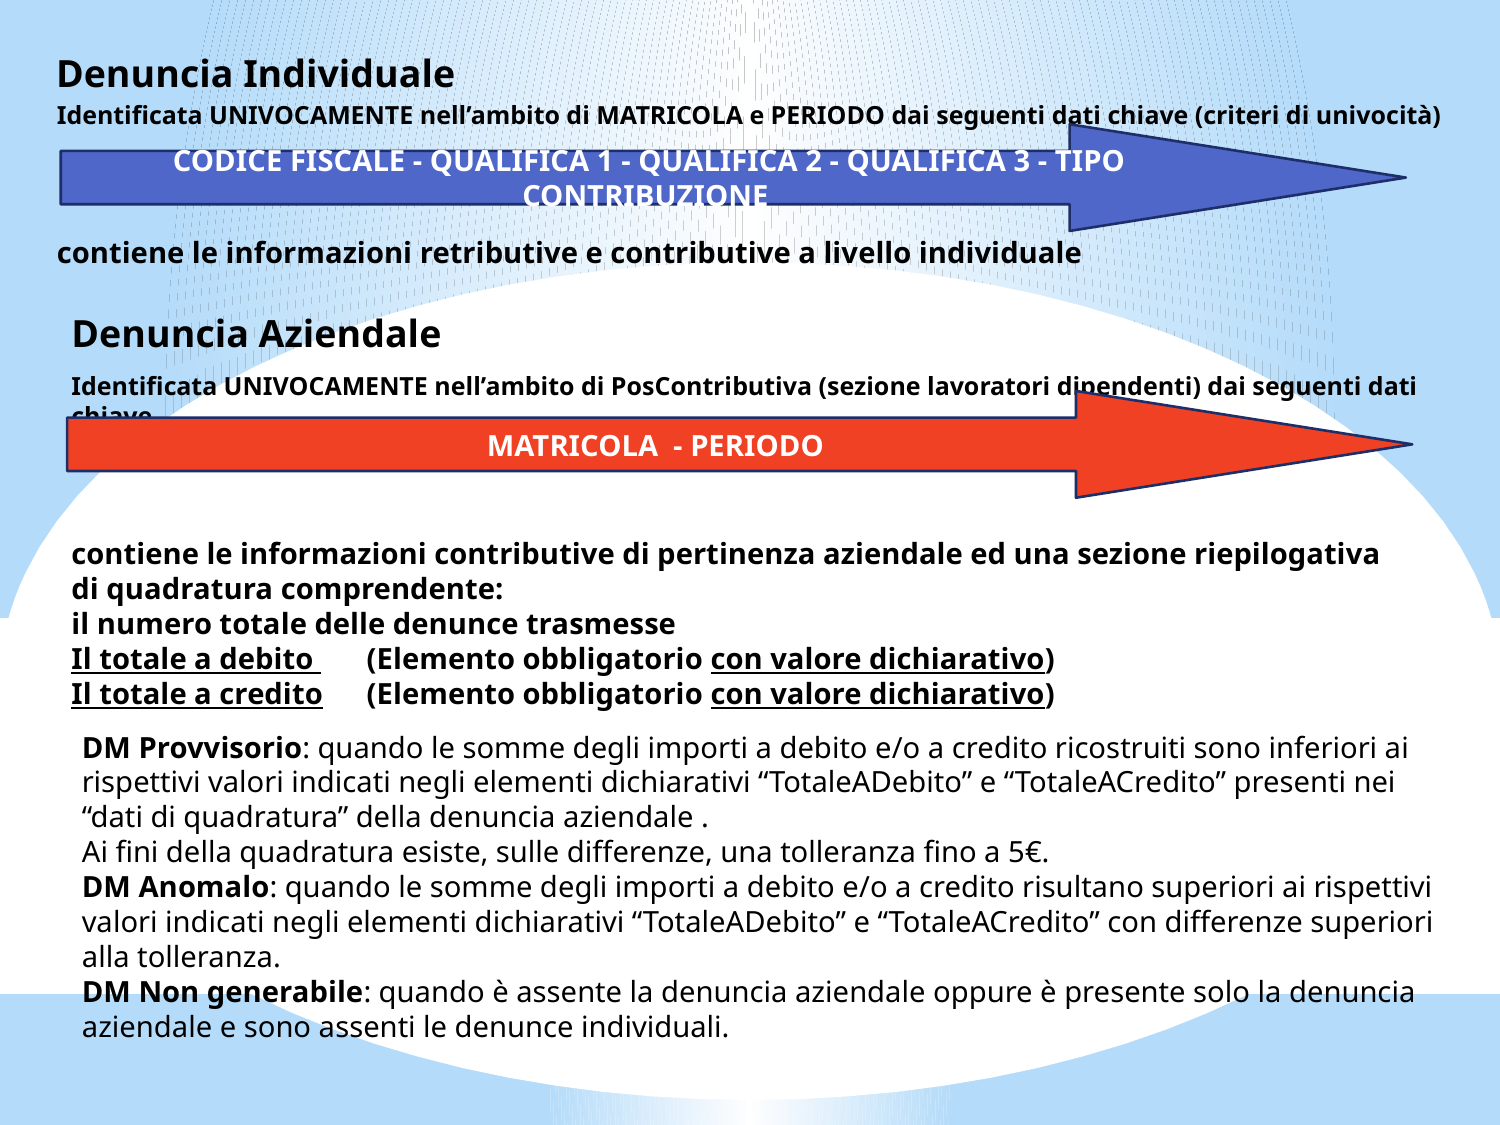

Denuncia Individuale
Identificata UNIVOCAMENTE nell’ambito di MATRICOLA e PERIODO dai seguenti dati chiave (criteri di univocità)
contiene le informazioni retributive e contributive a livello individuale
CODICE FISCALE - QUALIFICA 1 - QUALIFICA 2 - QUALIFICA 3 - TIPO CONTRIBUZIONE
Denuncia Aziendale
Identificata UNIVOCAMENTE nell’ambito di PosContributiva (sezione lavoratori dipendenti) dai seguenti dati chiave
contiene le informazioni contributive di pertinenza aziendale ed una sezione riepilogativa
di quadratura comprendente:
il numero totale delle denunce trasmesse
Il totale a debito 	(Elemento obbligatorio con valore dichiarativo)
Il totale a credito	(Elemento obbligatorio con valore dichiarativo)
MATRICOLA - PERIODO
DM Provvisorio: quando le somme degli importi a debito e/o a credito ricostruiti sono inferiori ai rispettivi valori indicati negli elementi dichiarativi “TotaleADebito” e “TotaleACredito” presenti nei “dati di quadratura” della denuncia aziendale .
Ai fini della quadratura esiste, sulle differenze, una tolleranza fino a 5€.
DM Anomalo: quando le somme degli importi a debito e/o a credito risultano superiori ai rispettivi valori indicati negli elementi dichiarativi “TotaleADebito” e “TotaleACredito” con differenze superiori alla tolleranza.
DM Non generabile: quando è assente la denuncia aziendale oppure è presente solo la denuncia aziendale e sono assenti le denunce individuali.